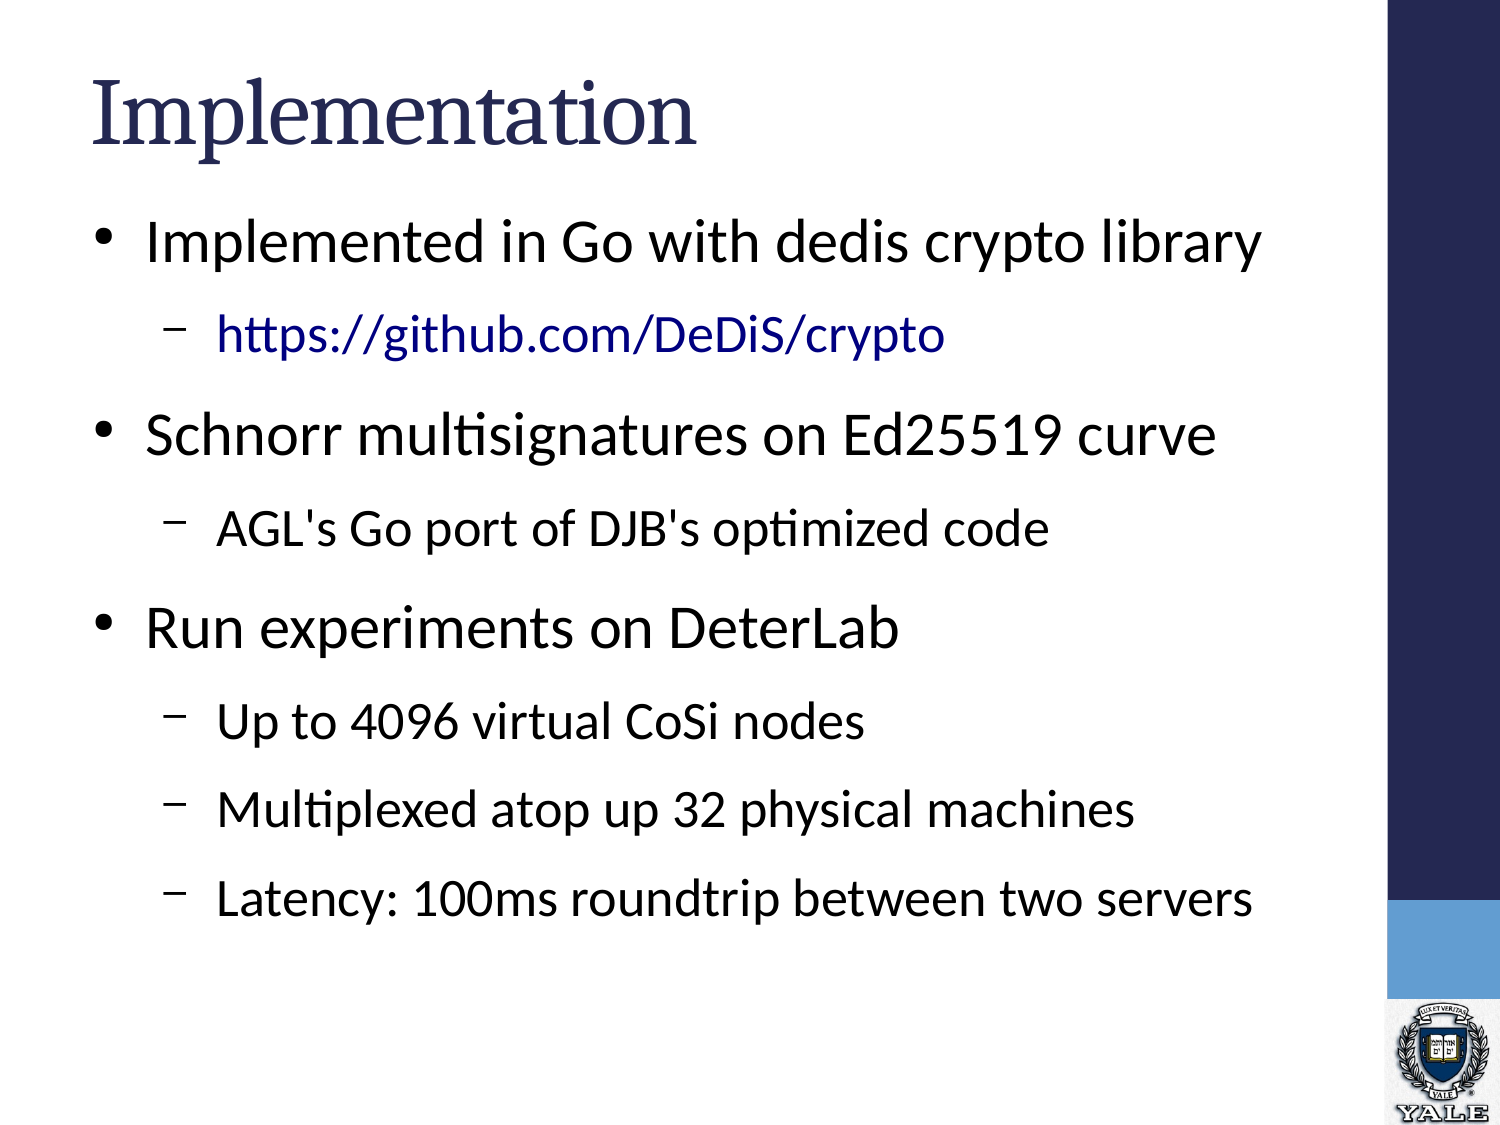

# Implementation
Implemented in Go with dedis crypto library
https://github.com/DeDiS/crypto
Schnorr multisignatures on Ed25519 curve
AGL's Go port of DJB's optimized code
Run experiments on DeterLab
Up to 4096 virtual CoSi nodes
Multiplexed atop up 32 physical machines
Latency: 100ms roundtrip between two servers